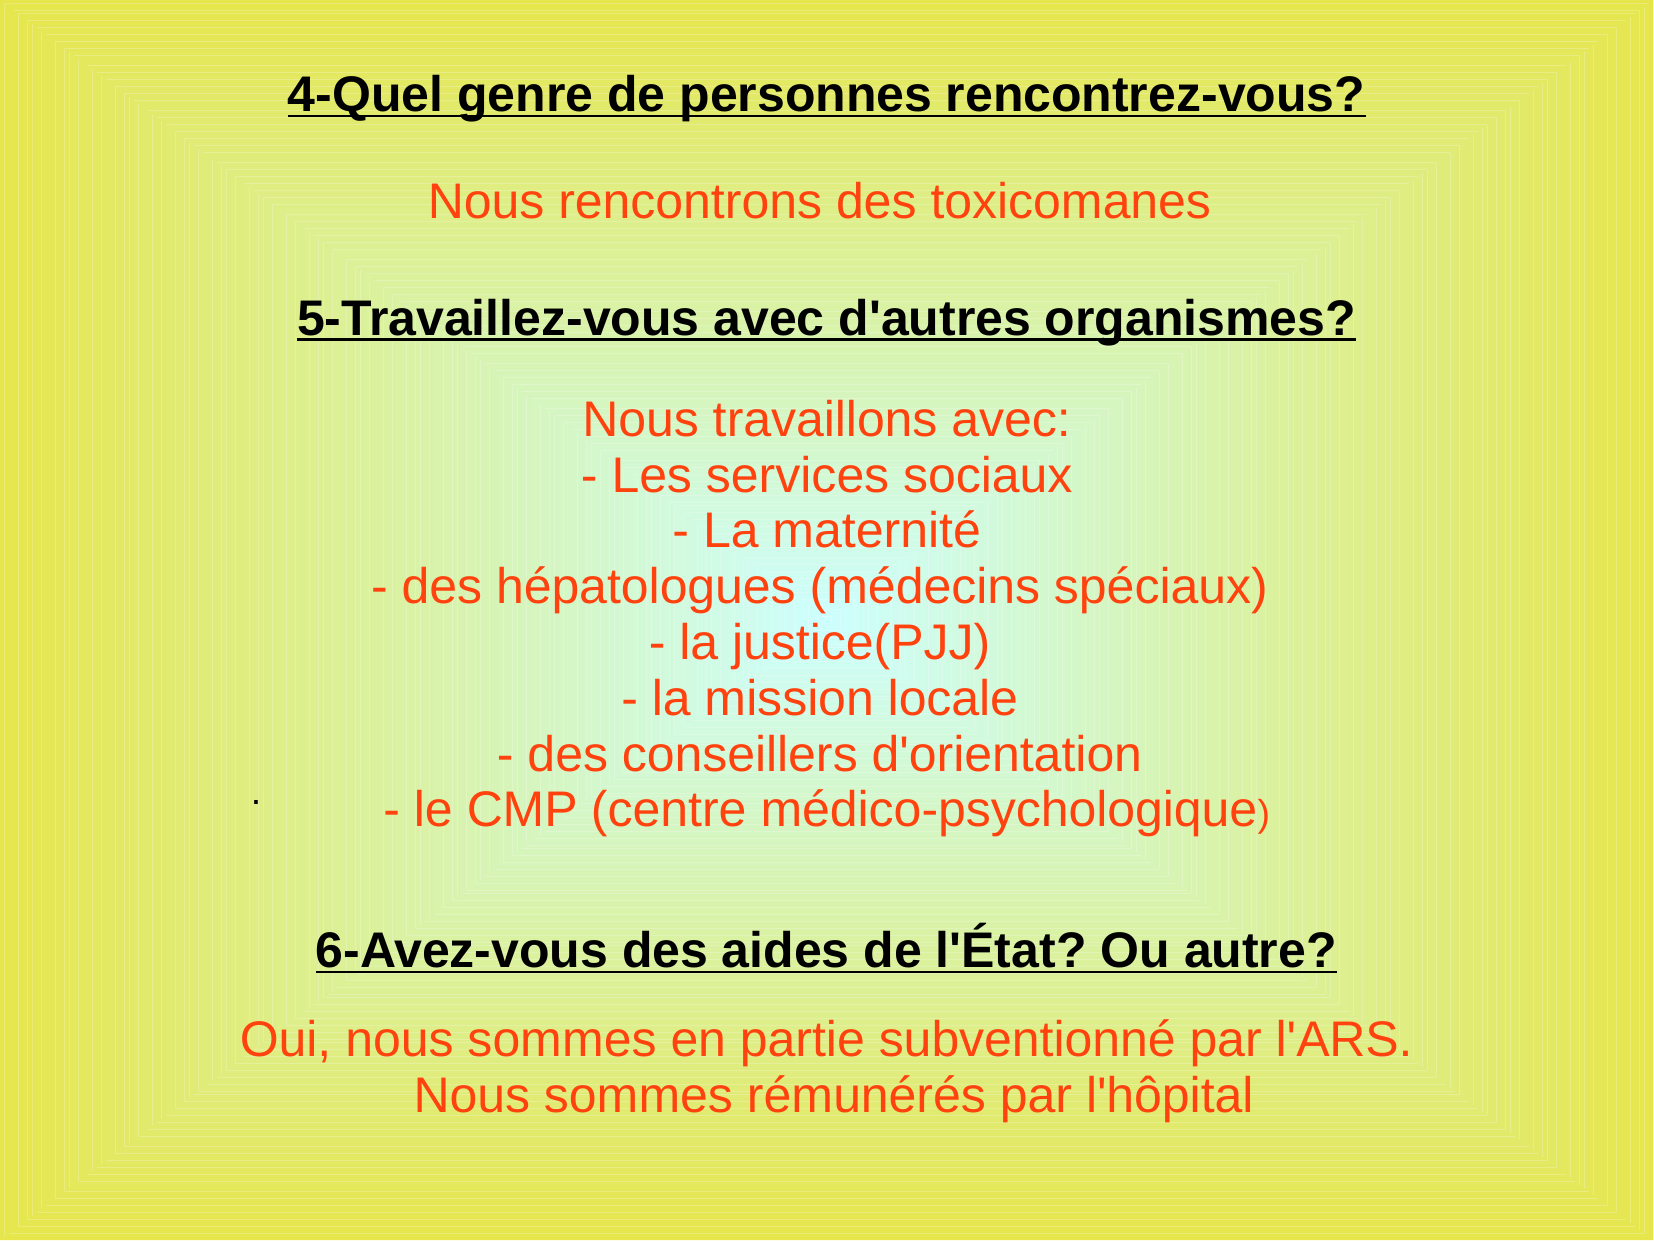

4-Quel genre de personnes rencontrez-vous?
Nous rencontrons des toxicomanes
5-Travaillez-vous avec d'autres organismes?
Nous travaillons avec:
- Les services sociaux
 - La maternité
- des hépatologues (médecins spéciaux)
- la justice(PJJ)
- la mission locale
- des conseillers d'orientation
- le CMP (centre médico-psychologique)
.
6-Avez-vous des aides de l'État? Ou autre?
Oui, nous sommes en partie subventionné par l'ARS.
 Nous sommes rémunérés par l'hôpital